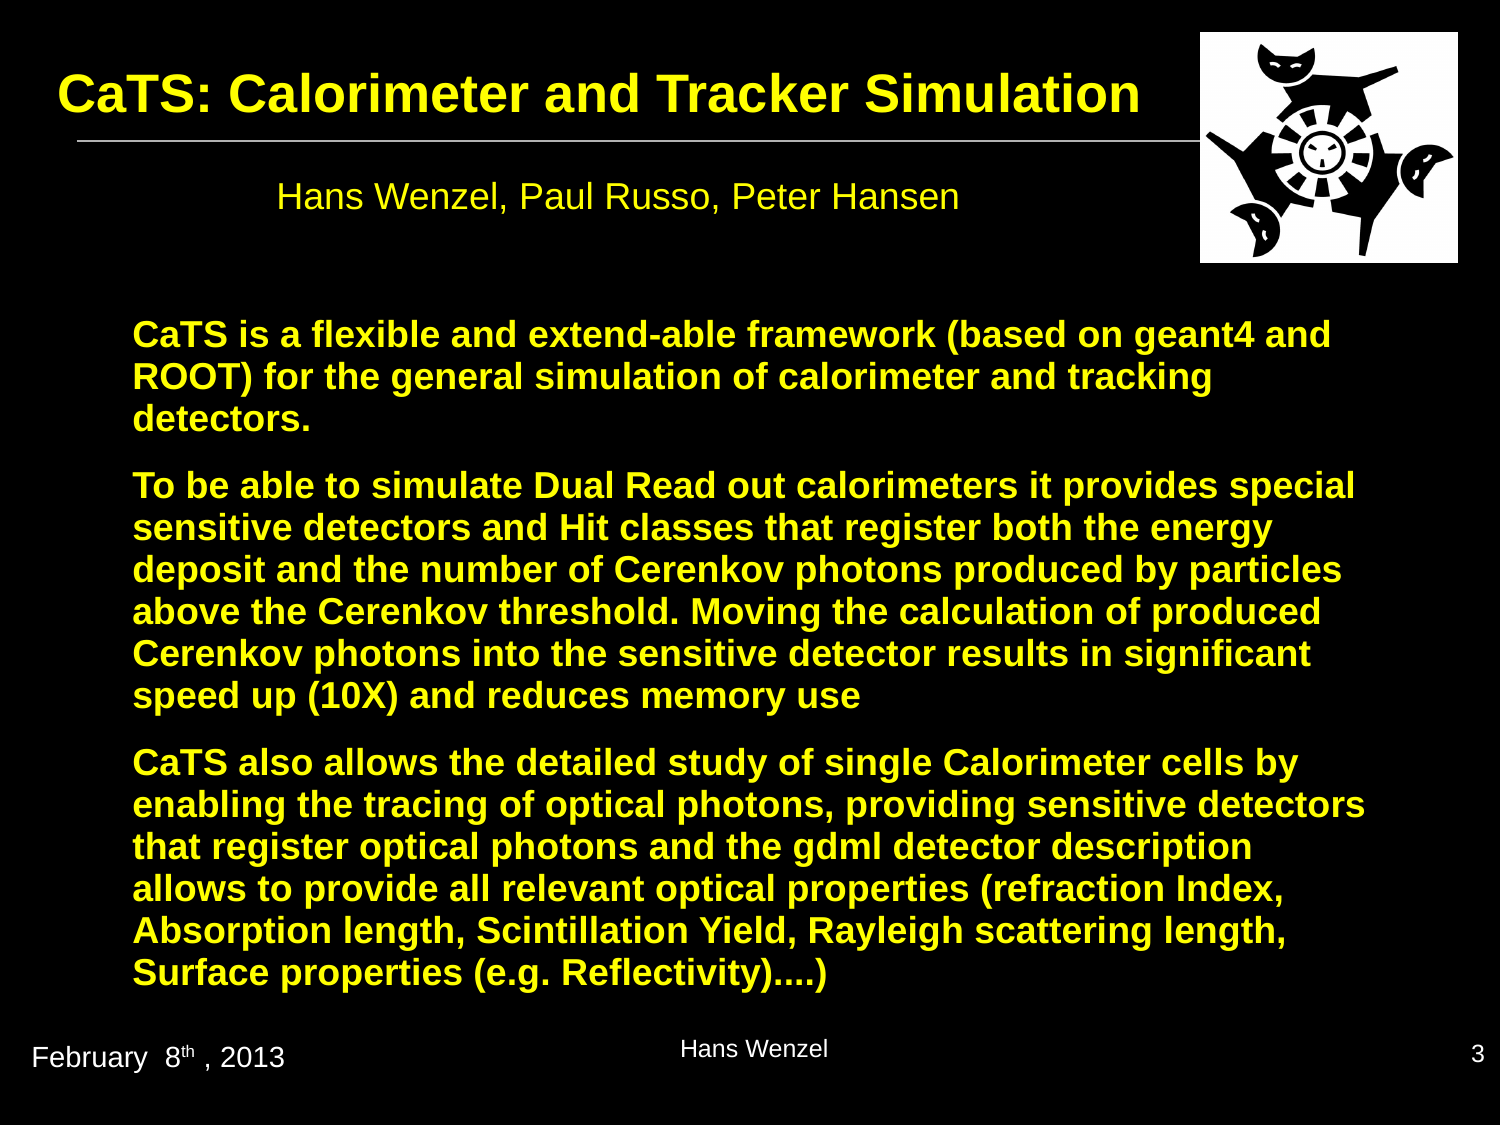

# CaTS: Calorimeter and Tracker Simulation
Hans Wenzel, Paul Russo, Peter Hansen
CaTS is a flexible and extend-able framework (based on geant4 and ROOT) for the general simulation of calorimeter and tracking detectors.
To be able to simulate Dual Read out calorimeters it provides special sensitive detectors and Hit classes that register both the energy deposit and the number of Cerenkov photons produced by particles above the Cerenkov threshold. Moving the calculation of produced Cerenkov photons into the sensitive detector results in significant speed up (10X) and reduces memory use
CaTS also allows the detailed study of single Calorimeter cells by enabling the tracing of optical photons, providing sensitive detectors that register optical photons and the gdml detector description allows to provide all relevant optical properties (refraction Index, Absorption length, Scintillation Yield, Rayleigh scattering length, Surface properties (e.g. Reflectivity)....)